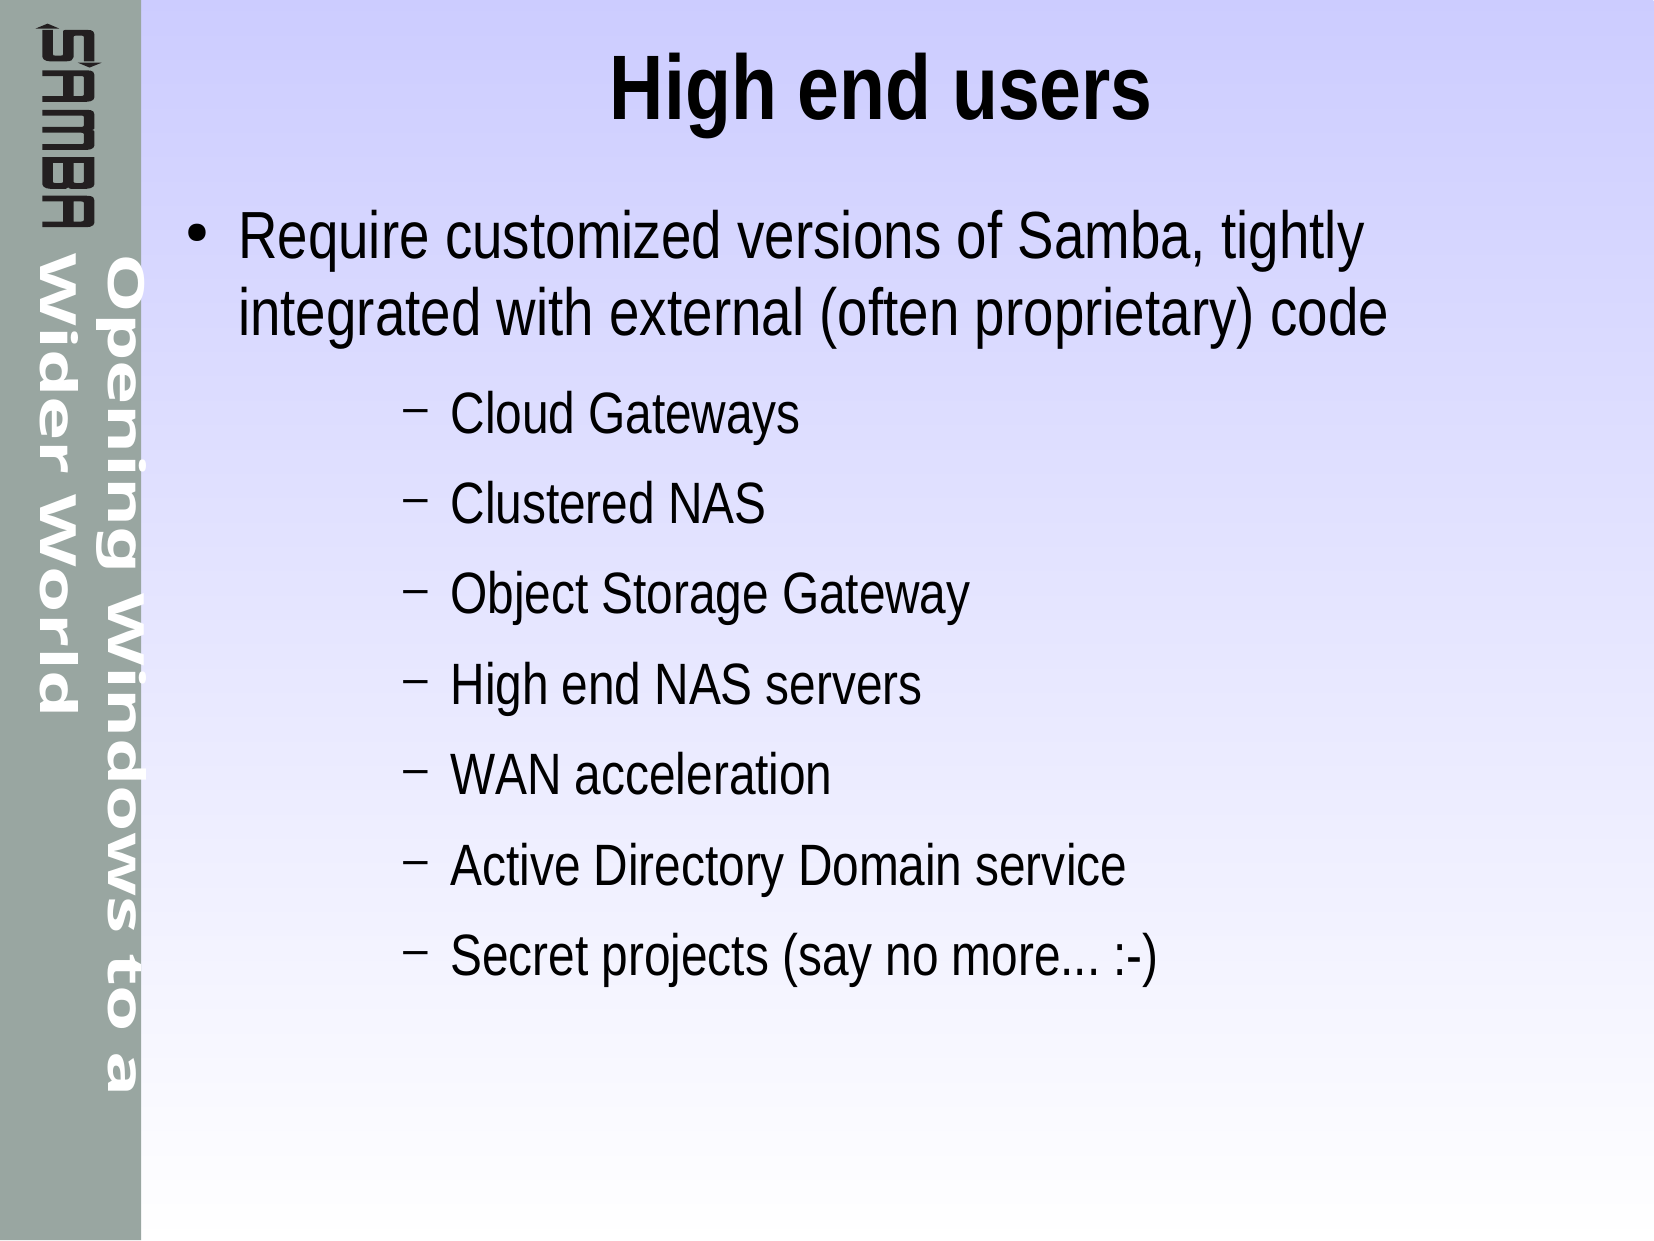

# High end users
Require customized versions of Samba, tightly integrated with external (often proprietary) code
Cloud Gateways
Clustered NAS
Object Storage Gateway
High end NAS servers
WAN acceleration
Active Directory Domain service
Secret projects (say no more... :-)